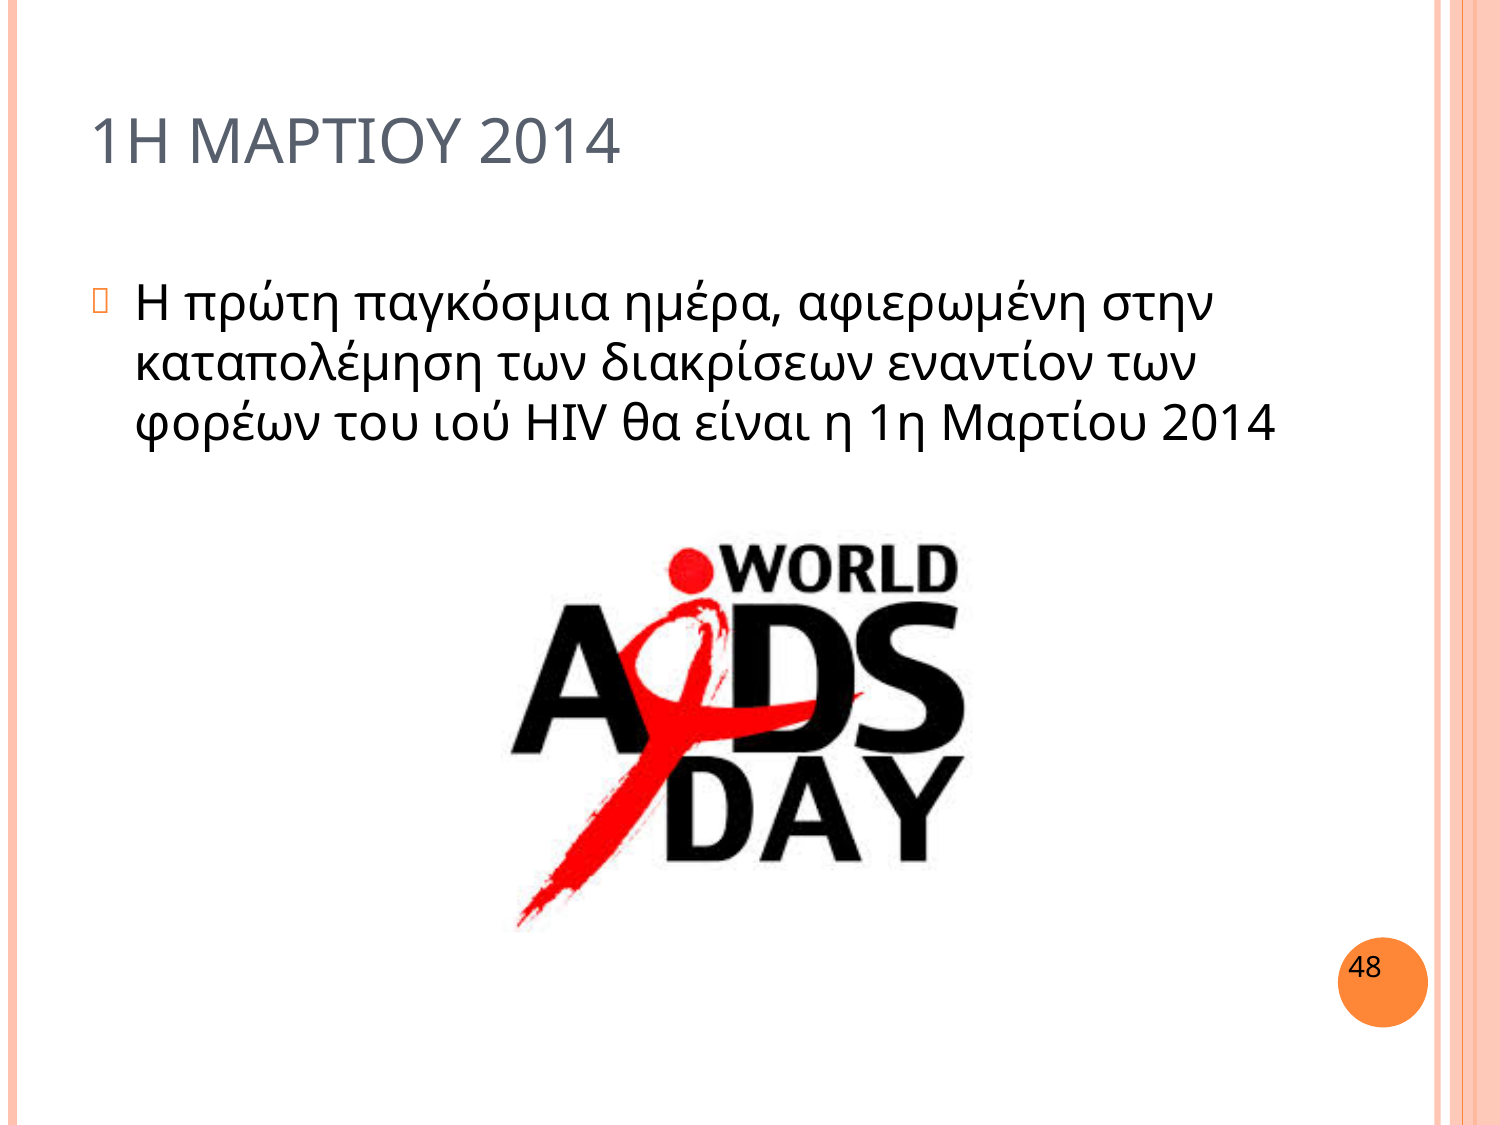

# 1Η ΜΑΡΤΙΟΥ 2014
Η πρώτη παγκόσμια ημέρα, αφιερωμένη στην καταπολέμηση των διακρίσεων εναντίον των φορέων του ιού HIV θα είναι η 1η Μαρτίου 2014